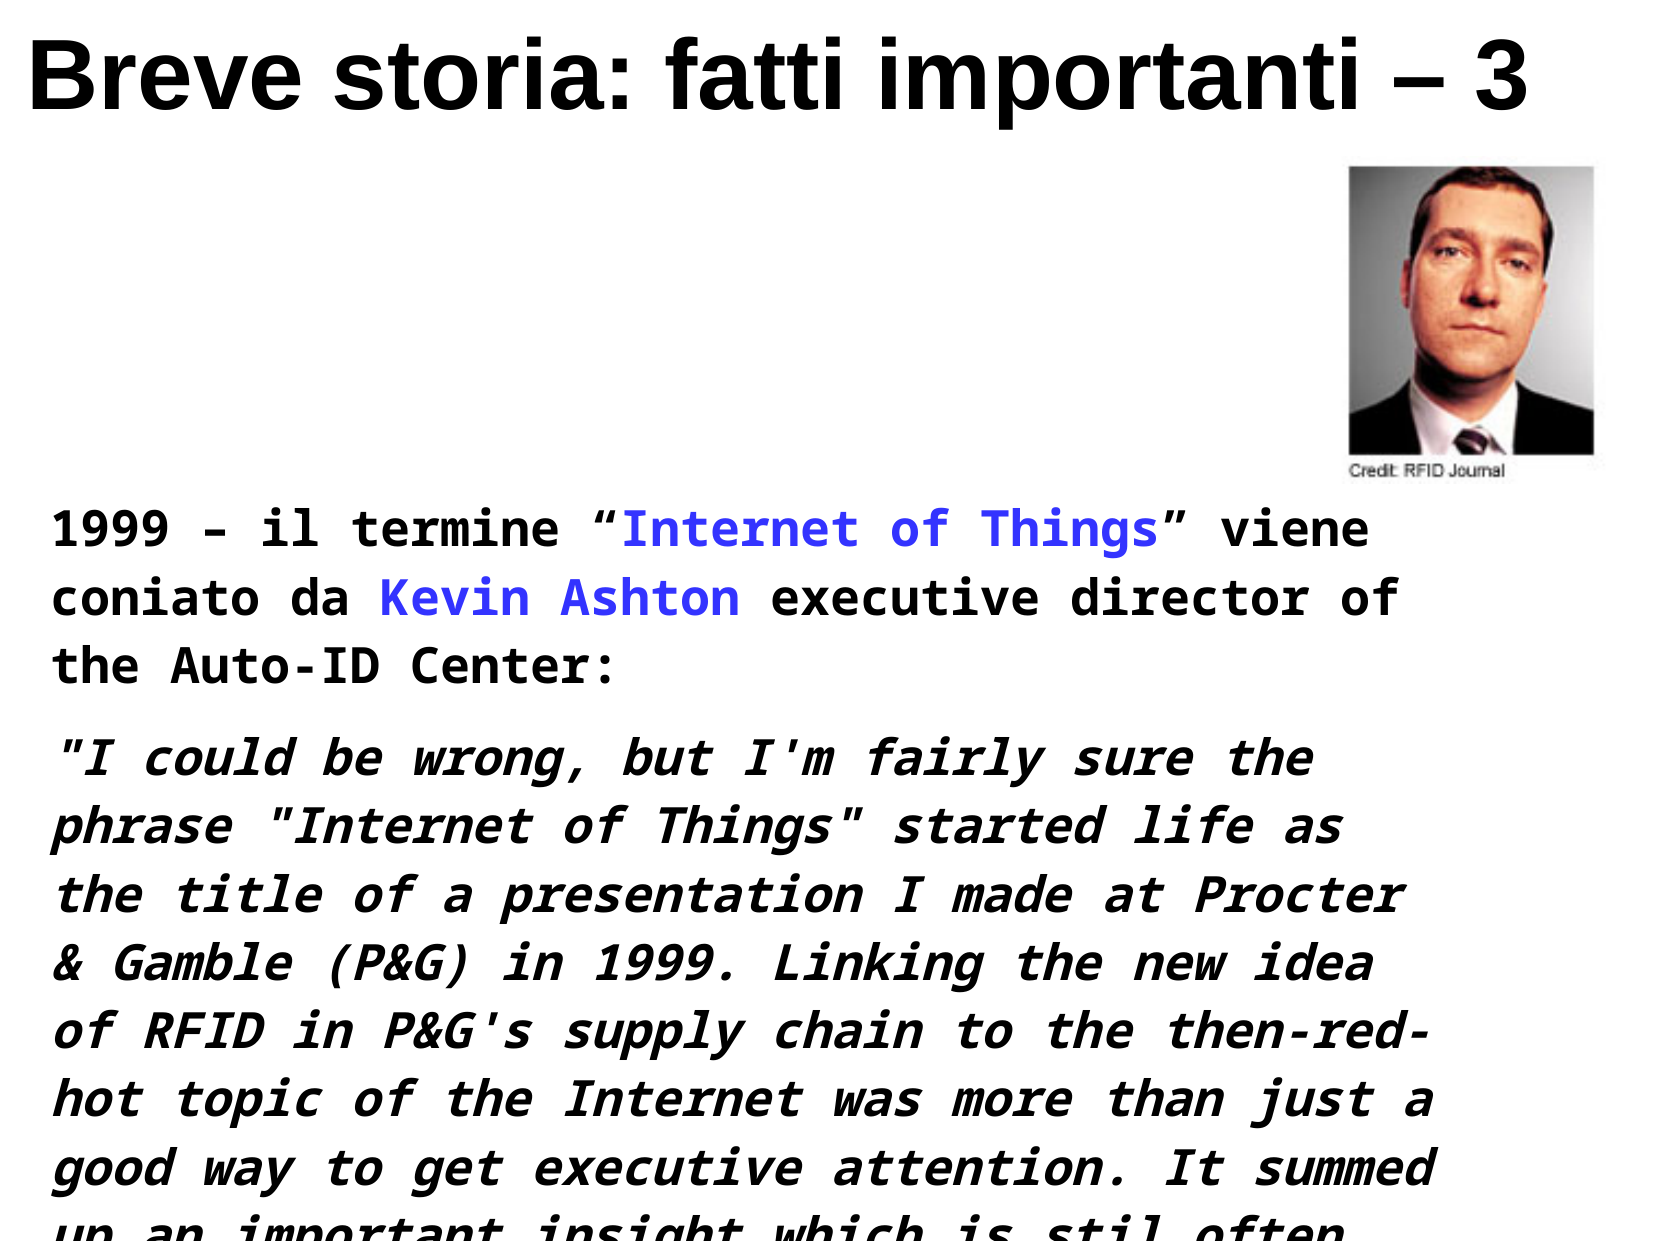

Breve storia: fatti importanti – 3
1999 – il termine “Internet of Things” viene coniato da Kevin Ashton executive director of the Auto-ID Center:
"I could be wrong, but I'm fairly sure the phrase "Internet of Things" started life as the title of a presentation I made at Procter & Gamble (P&G) in 1999. Linking the new idea of RFID in P&G's supply chain to the then-red-hot topic of the Internet was more than just a good way to get executive attention. It summed up an important insight which is stil often misunderstood."